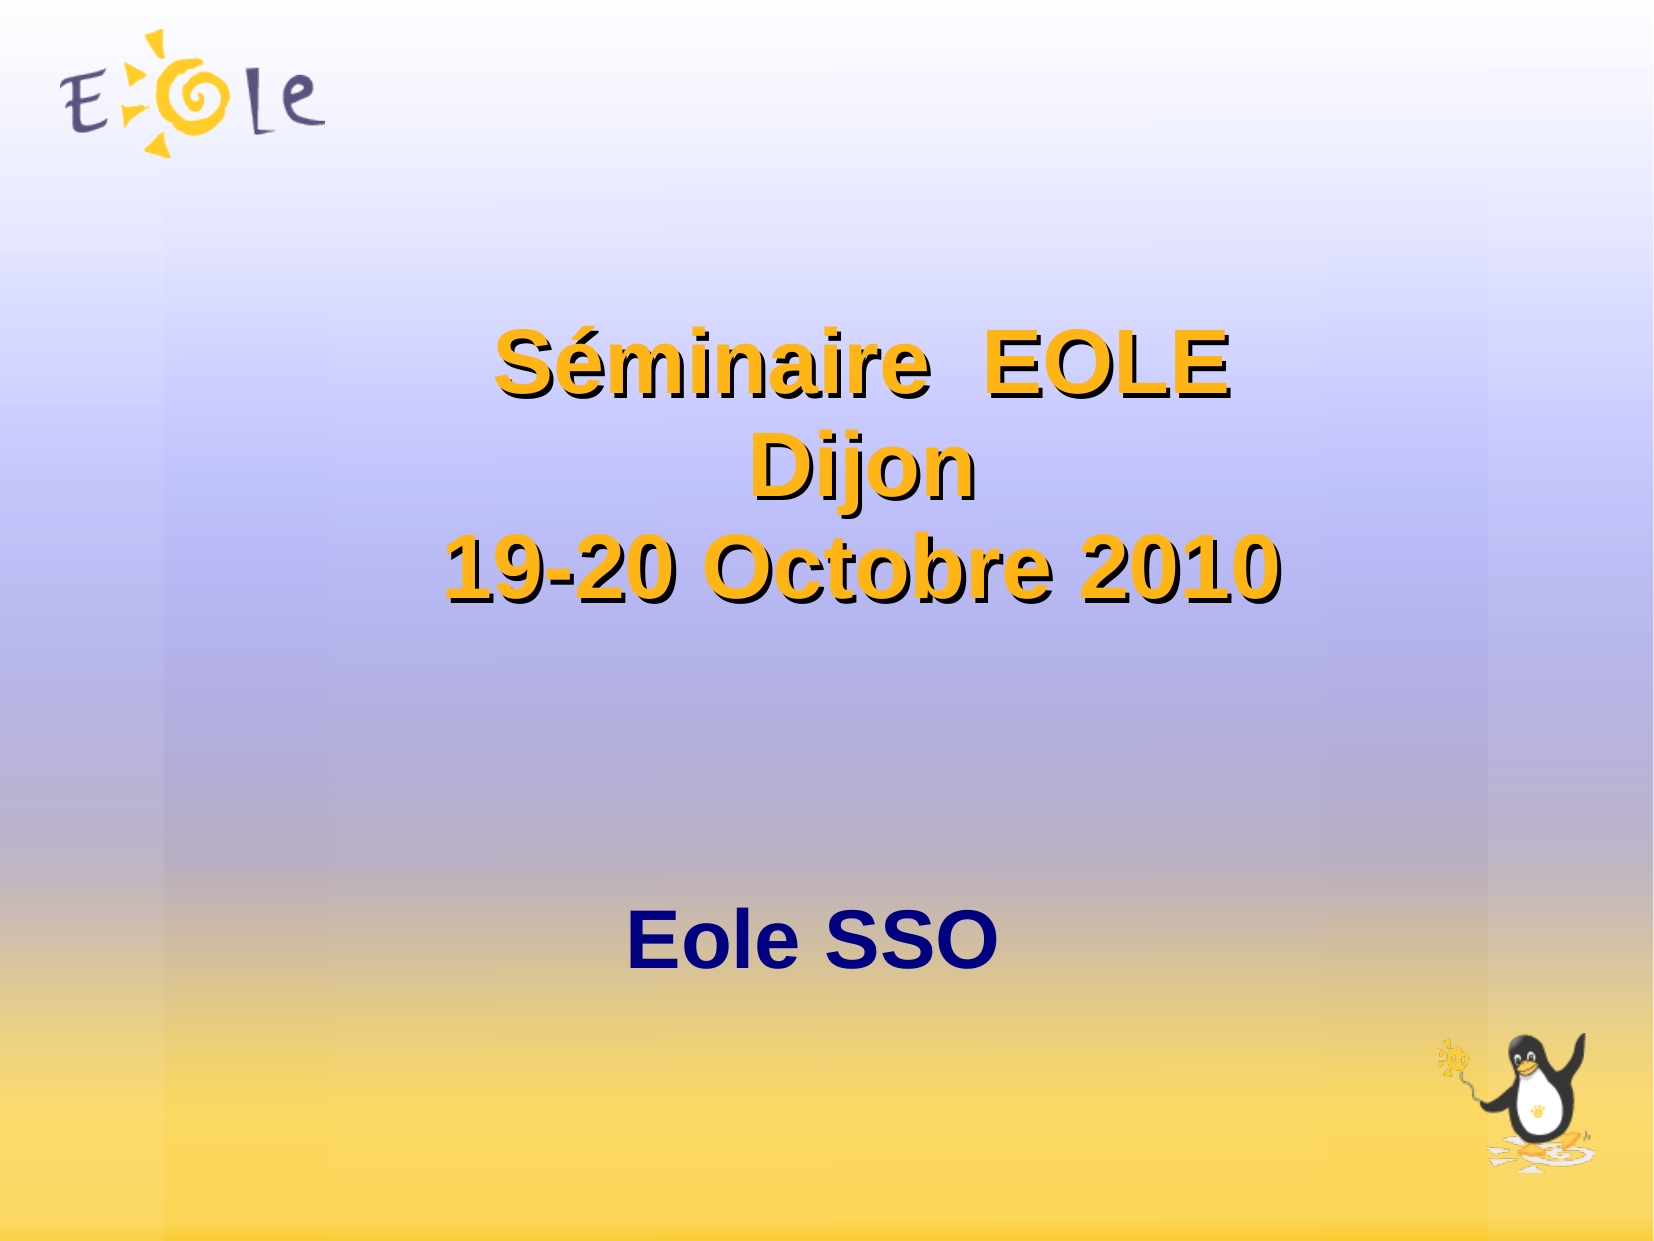

# Séminaire EOLE Dijon 19-20 Octobre 2010
Eole SSO